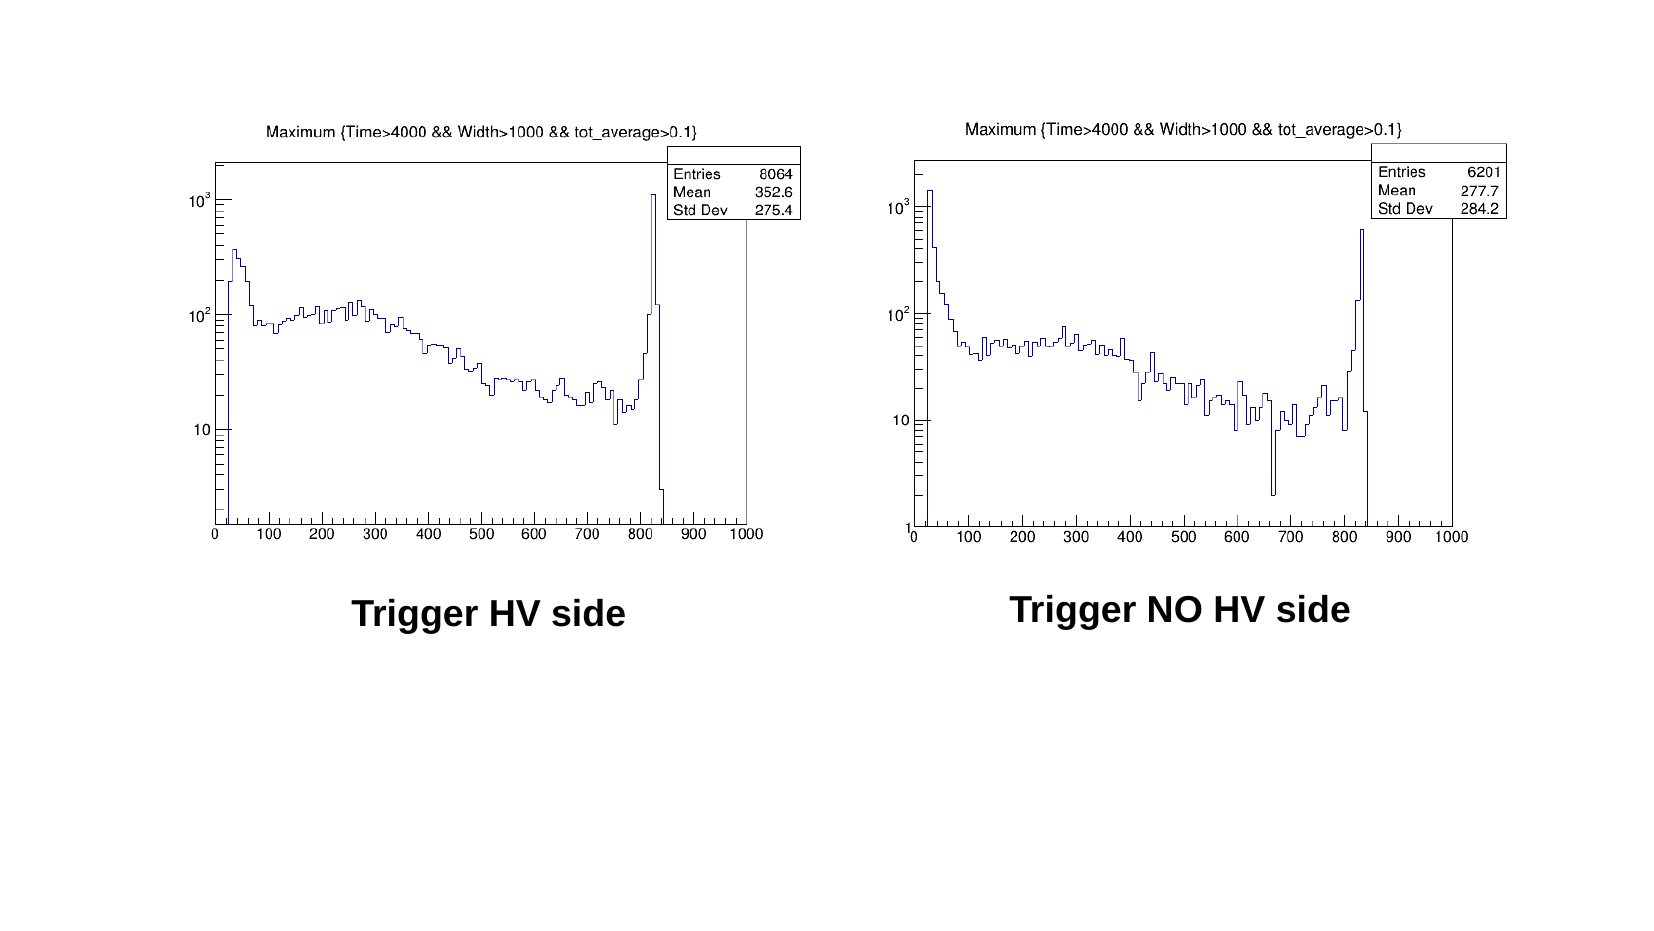

Trigger NO HV side
Trigger HV side